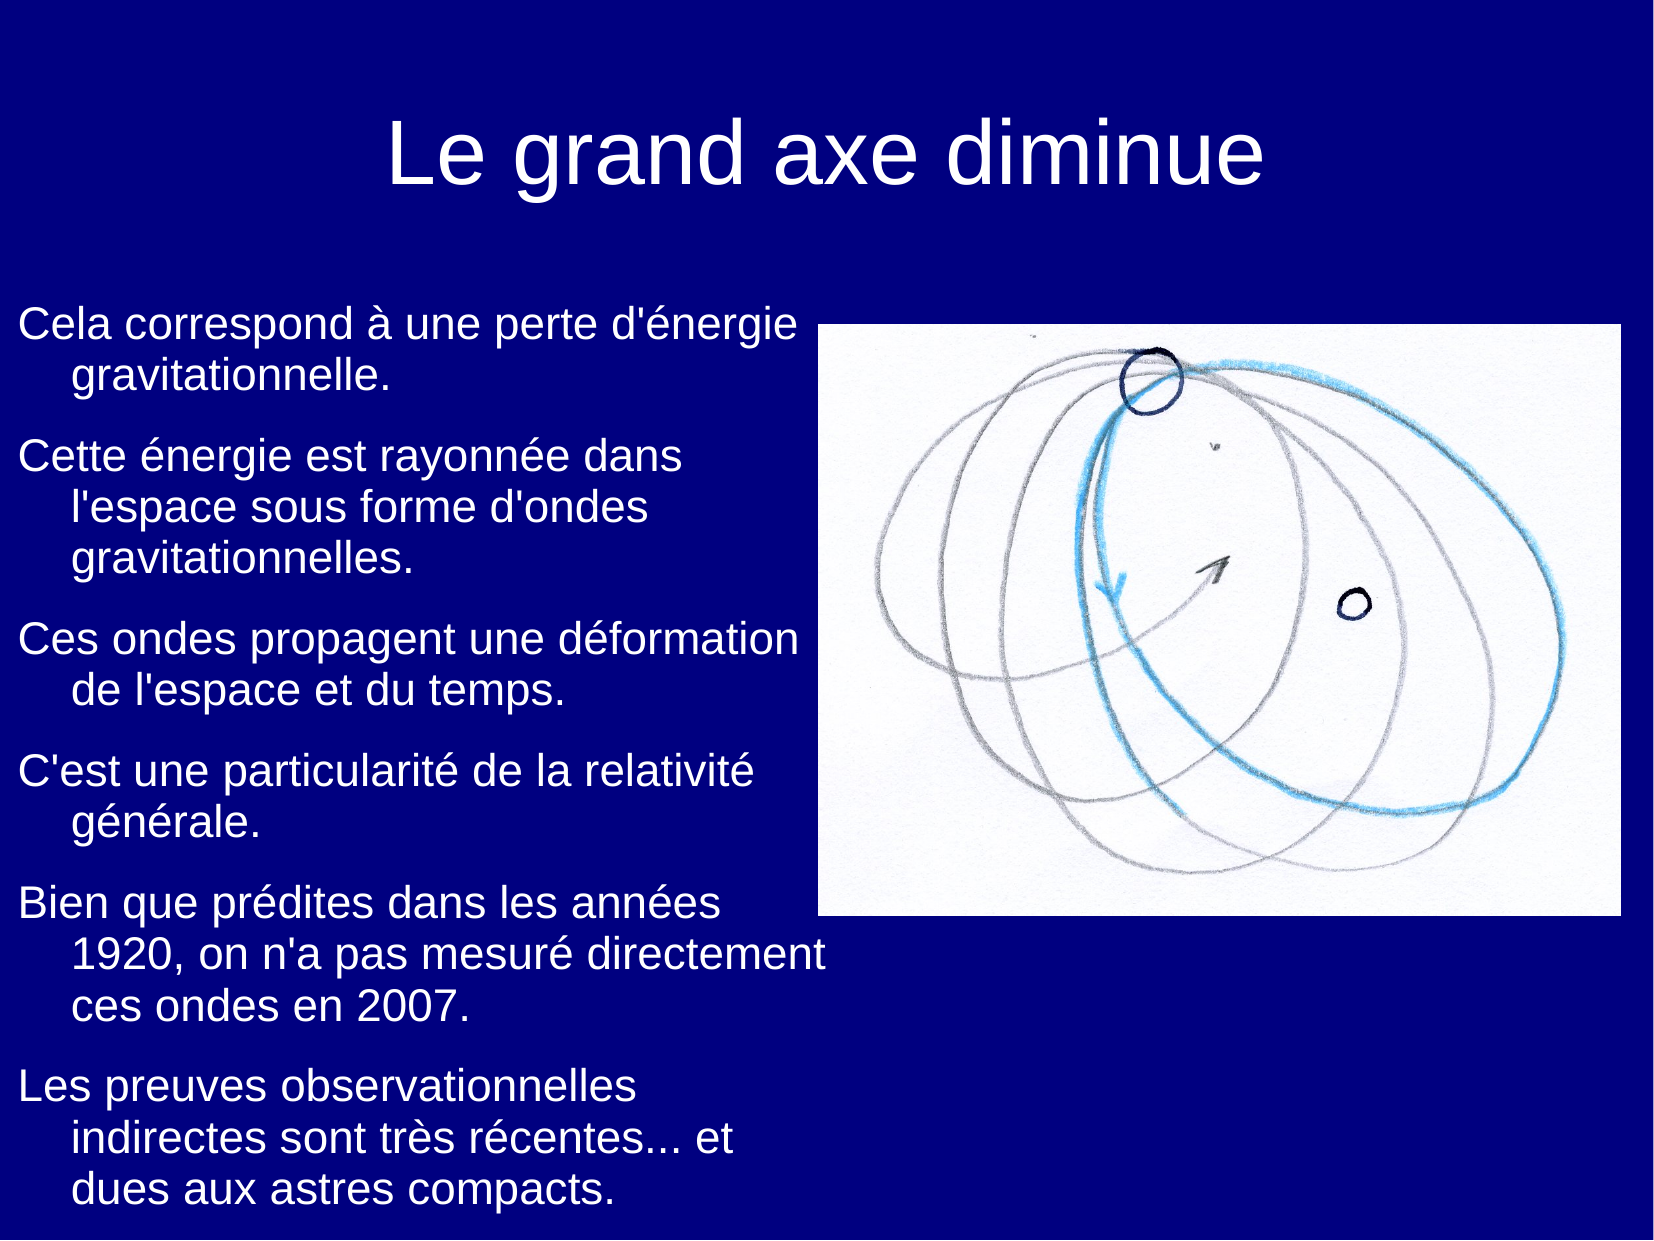

# Le grand axe diminue
Cela correspond à une perte d'énergie gravitationnelle.
Cette énergie est rayonnée dans l'espace sous forme d'ondes gravitationnelles.
Ces ondes propagent une déformation de l'espace et du temps.
C'est une particularité de la relativité générale.
Bien que prédites dans les années 1920, on n'a pas mesuré directement ces ondes en 2007.
Les preuves observationnelles indirectes sont très récentes... et dues aux astres compacts.